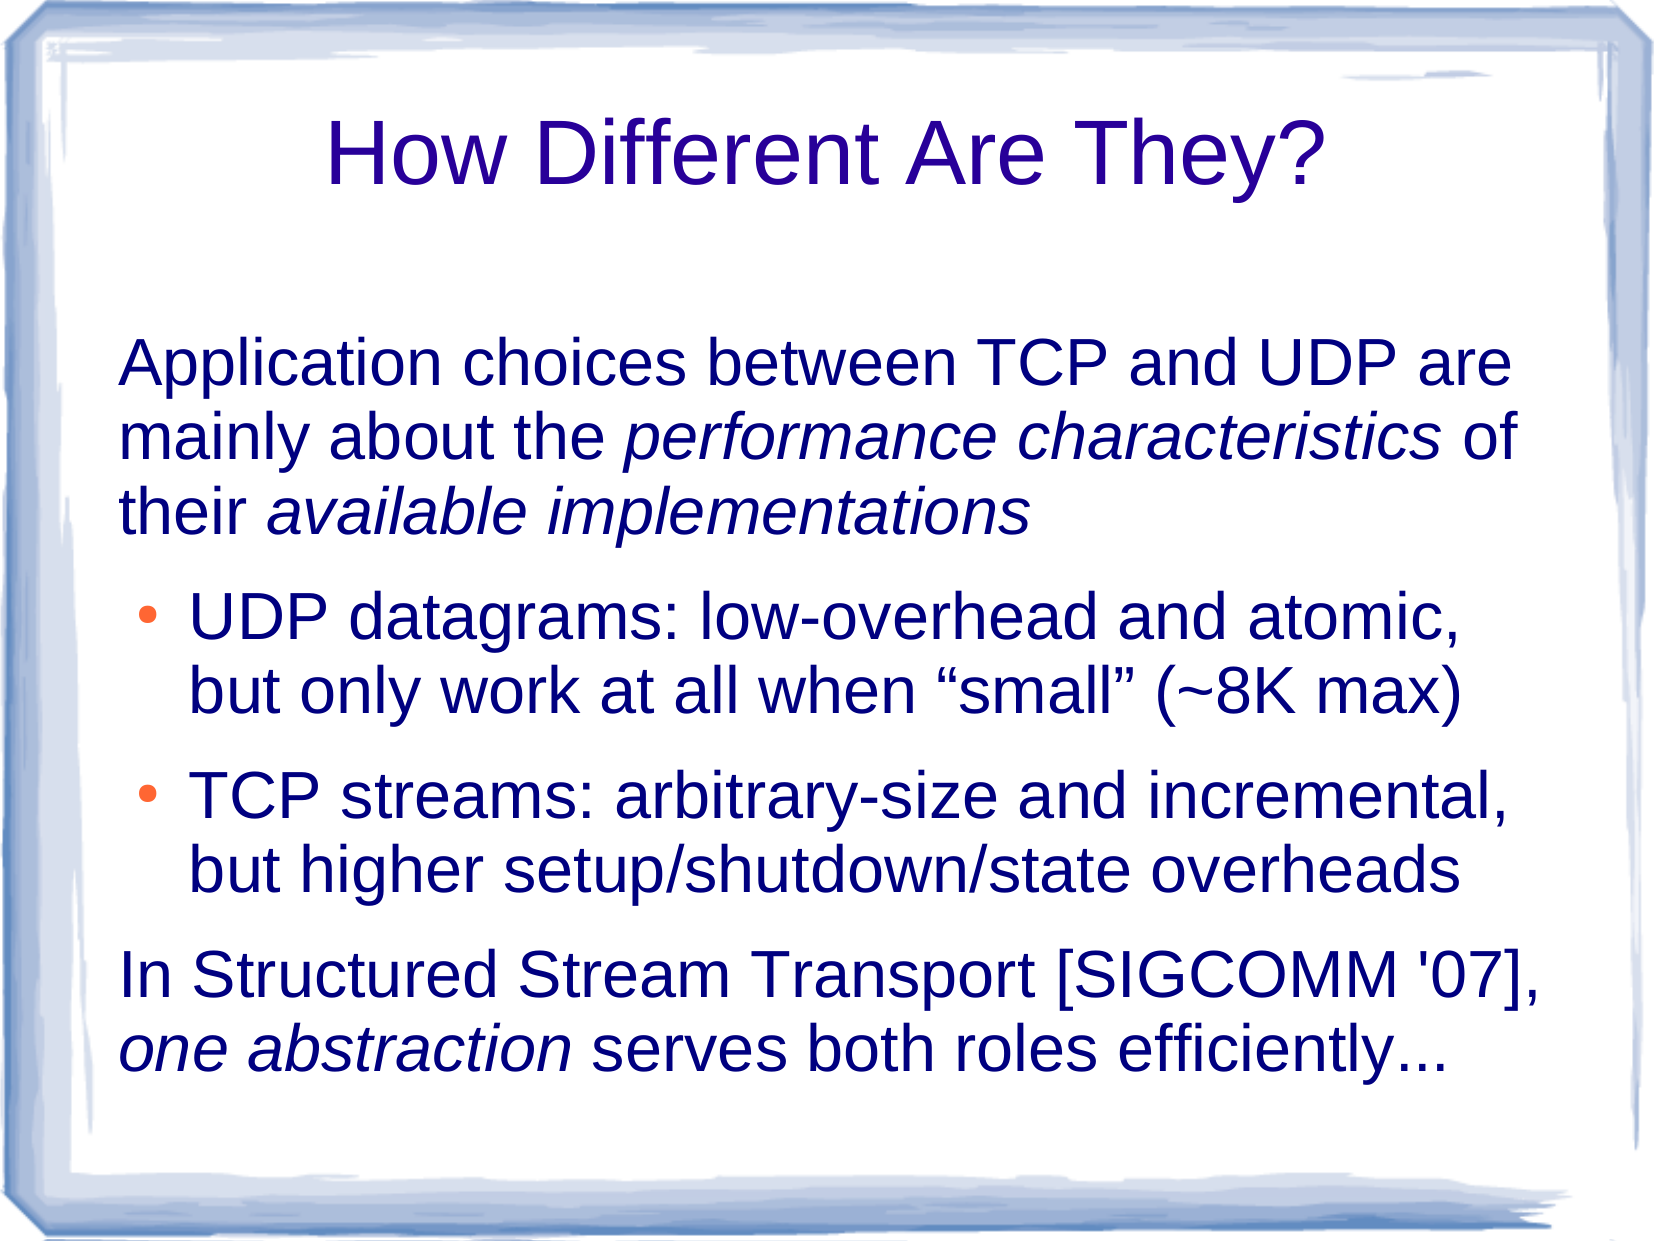

# How Different Are They?
Application choices between TCP and UDP are mainly about the performance characteristics of their available implementations
UDP datagrams: low-overhead and atomic,
but only work at all when “small” (~8K max)
TCP streams: arbitrary-size and incremental,
but higher setup/shutdown/state overheads
In Structured Stream Transport [SIGCOMM '07],
one abstraction serves both roles efficiently...